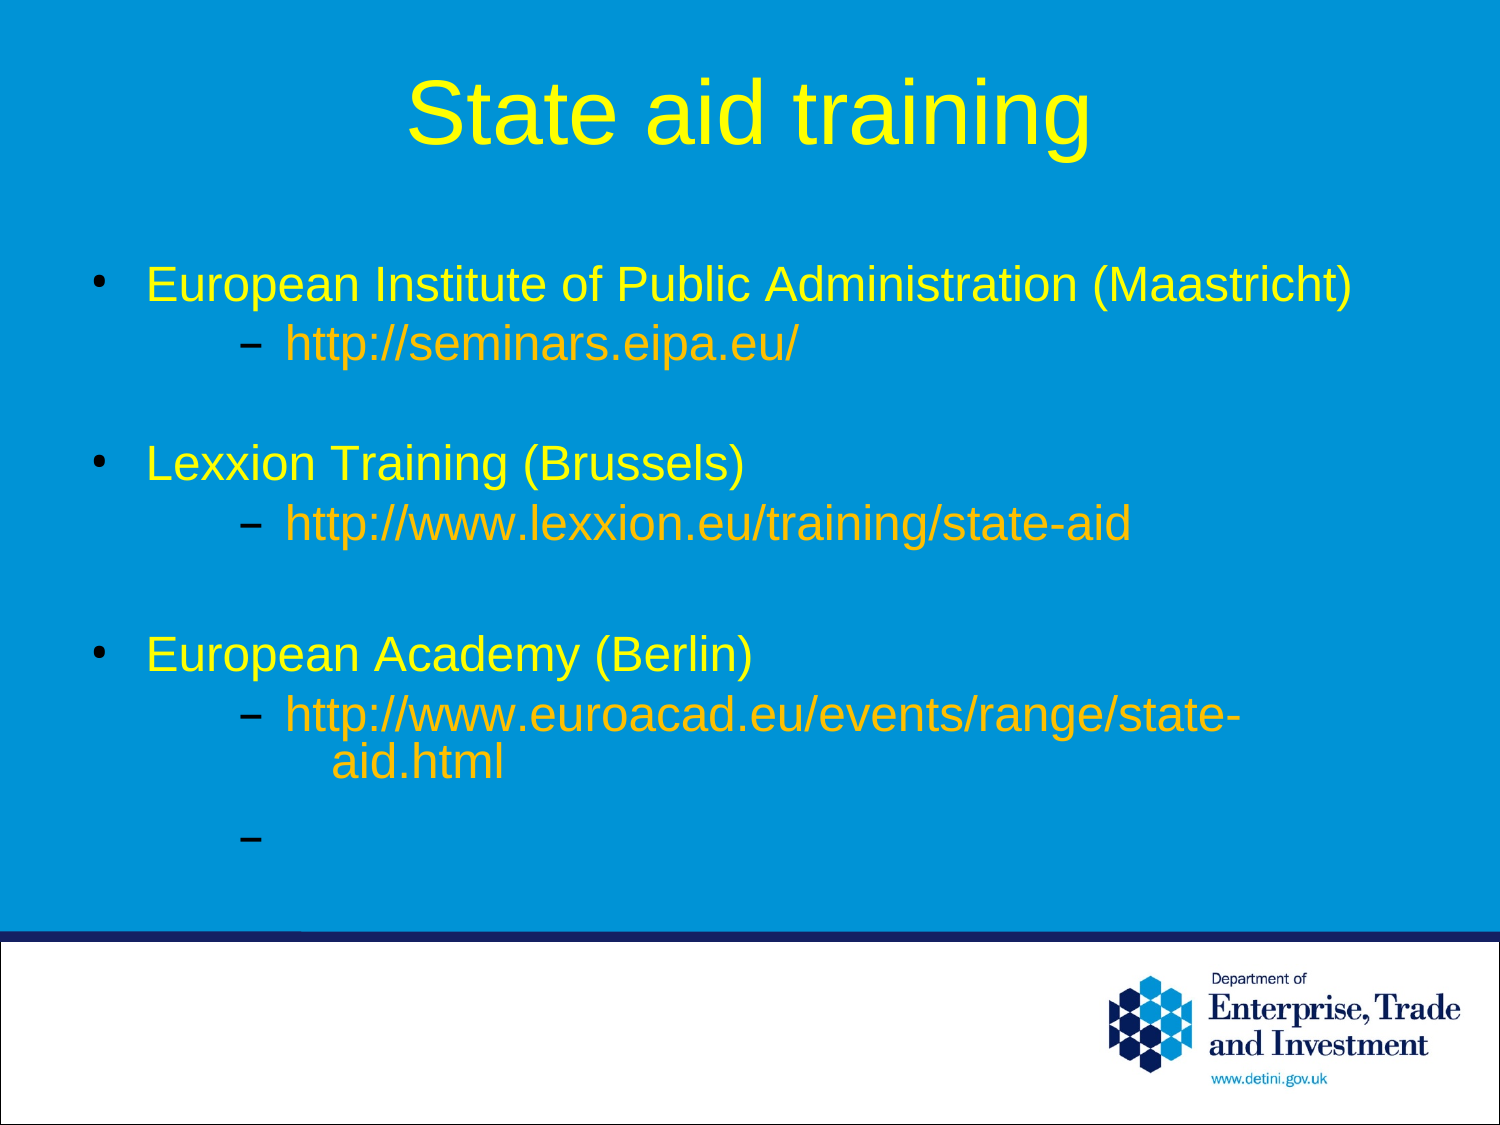

# State aid training
European Institute of Public Administration (Maastricht)
http://seminars.eipa.eu/
Lexxion Training (Brussels)
http://www.lexxion.eu/training/state-aid
European Academy (Berlin)
http://www.euroacad.eu/events/range/state-aid.html